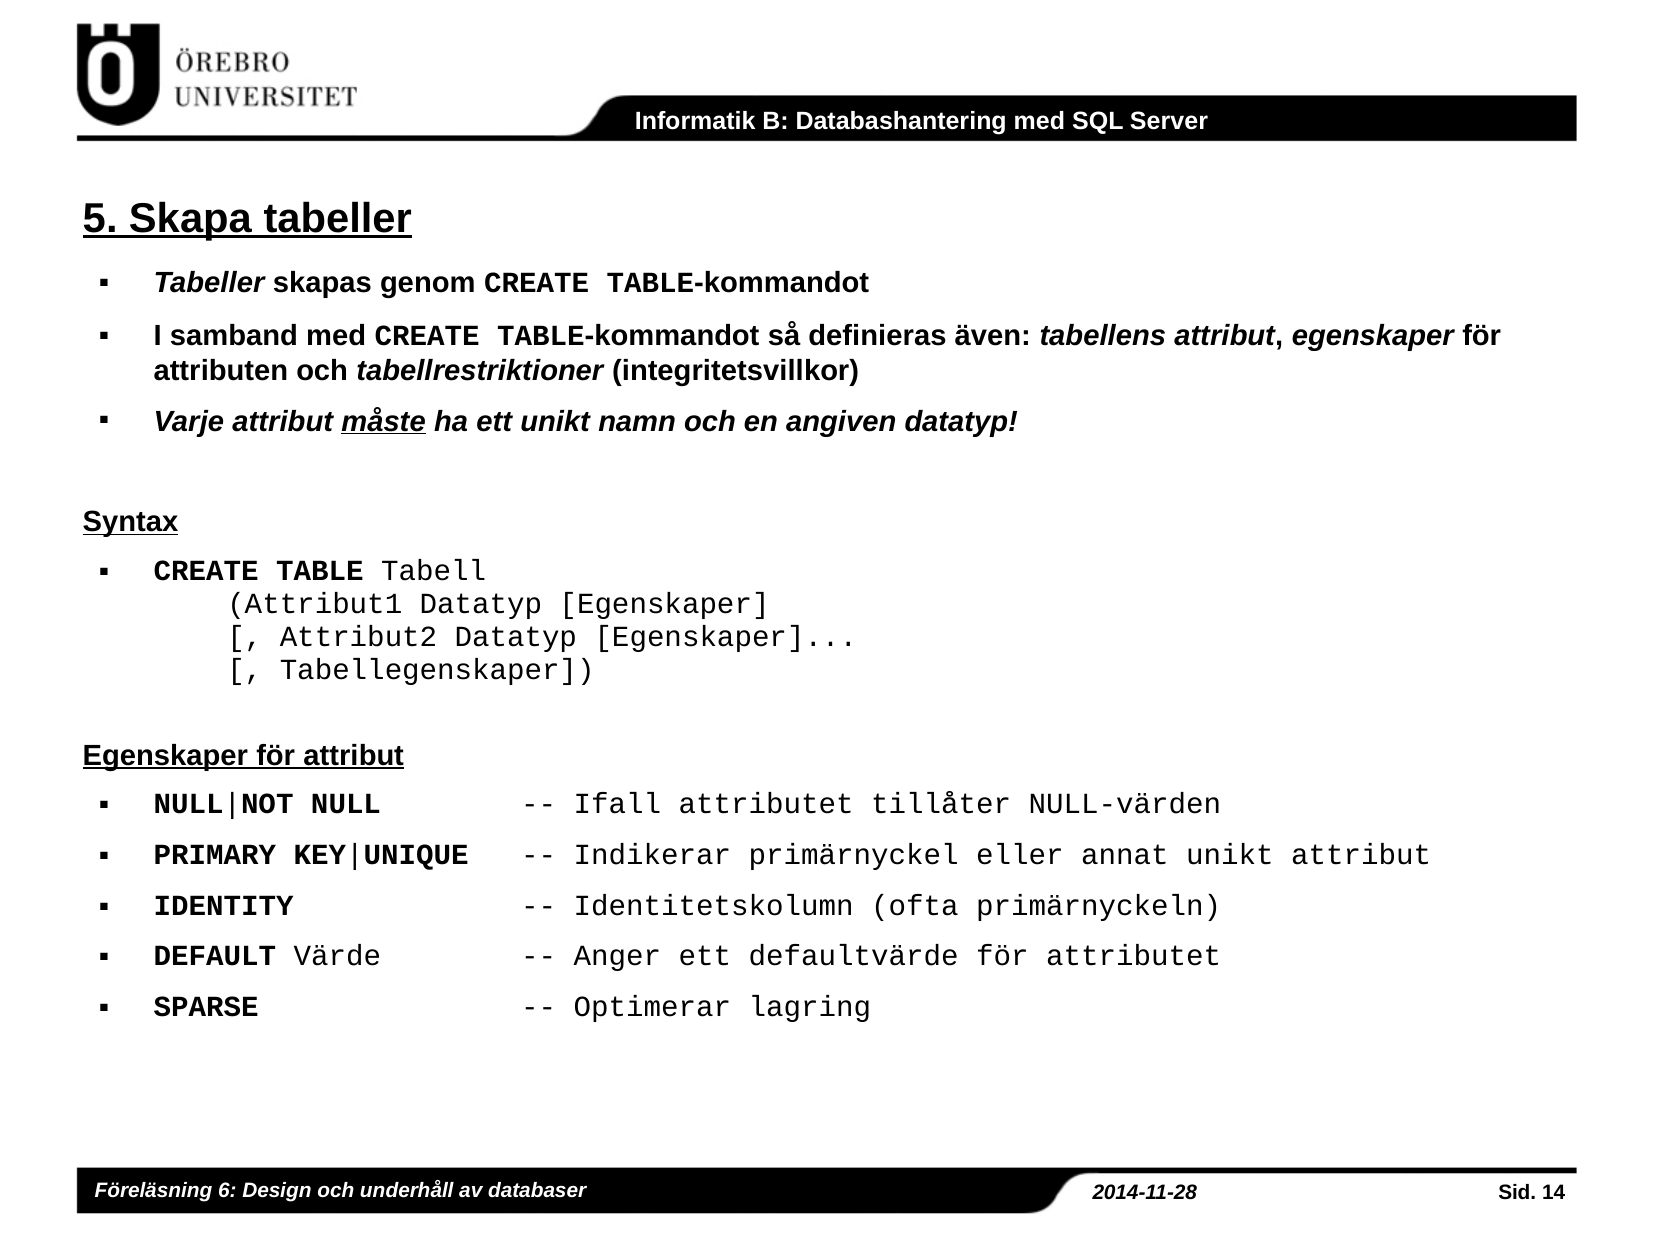

# 5. Skapa tabeller
Tabeller skapas genom CREATE TABLE-kommandot
I samband med CREATE TABLE-kommandot så definieras även: tabellens attribut, egenskaper för attributen och tabellrestriktioner (integritetsvillkor)
Varje attribut måste ha ett unikt namn och en angiven datatyp!
Syntax
CREATE TABLE Tabell
	(Attribut1 Datatyp [Egenskaper]
	[, Attribut2 Datatyp [Egenskaper]...
	[, Tabellegenskaper])
Egenskaper för attribut
NULL|NOT NULL -- Ifall attributet tillåter NULL-värden
PRIMARY KEY|UNIQUE -- Indikerar primärnyckel eller annat unikt attribut
IDENTITY -- Identitetskolumn (ofta primärnyckeln)
DEFAULT Värde -- Anger ett defaultvärde för attributet
SPARSE -- Optimerar lagring
Föreläsning 6: Design och underhåll av databaser
2014-11-28
14